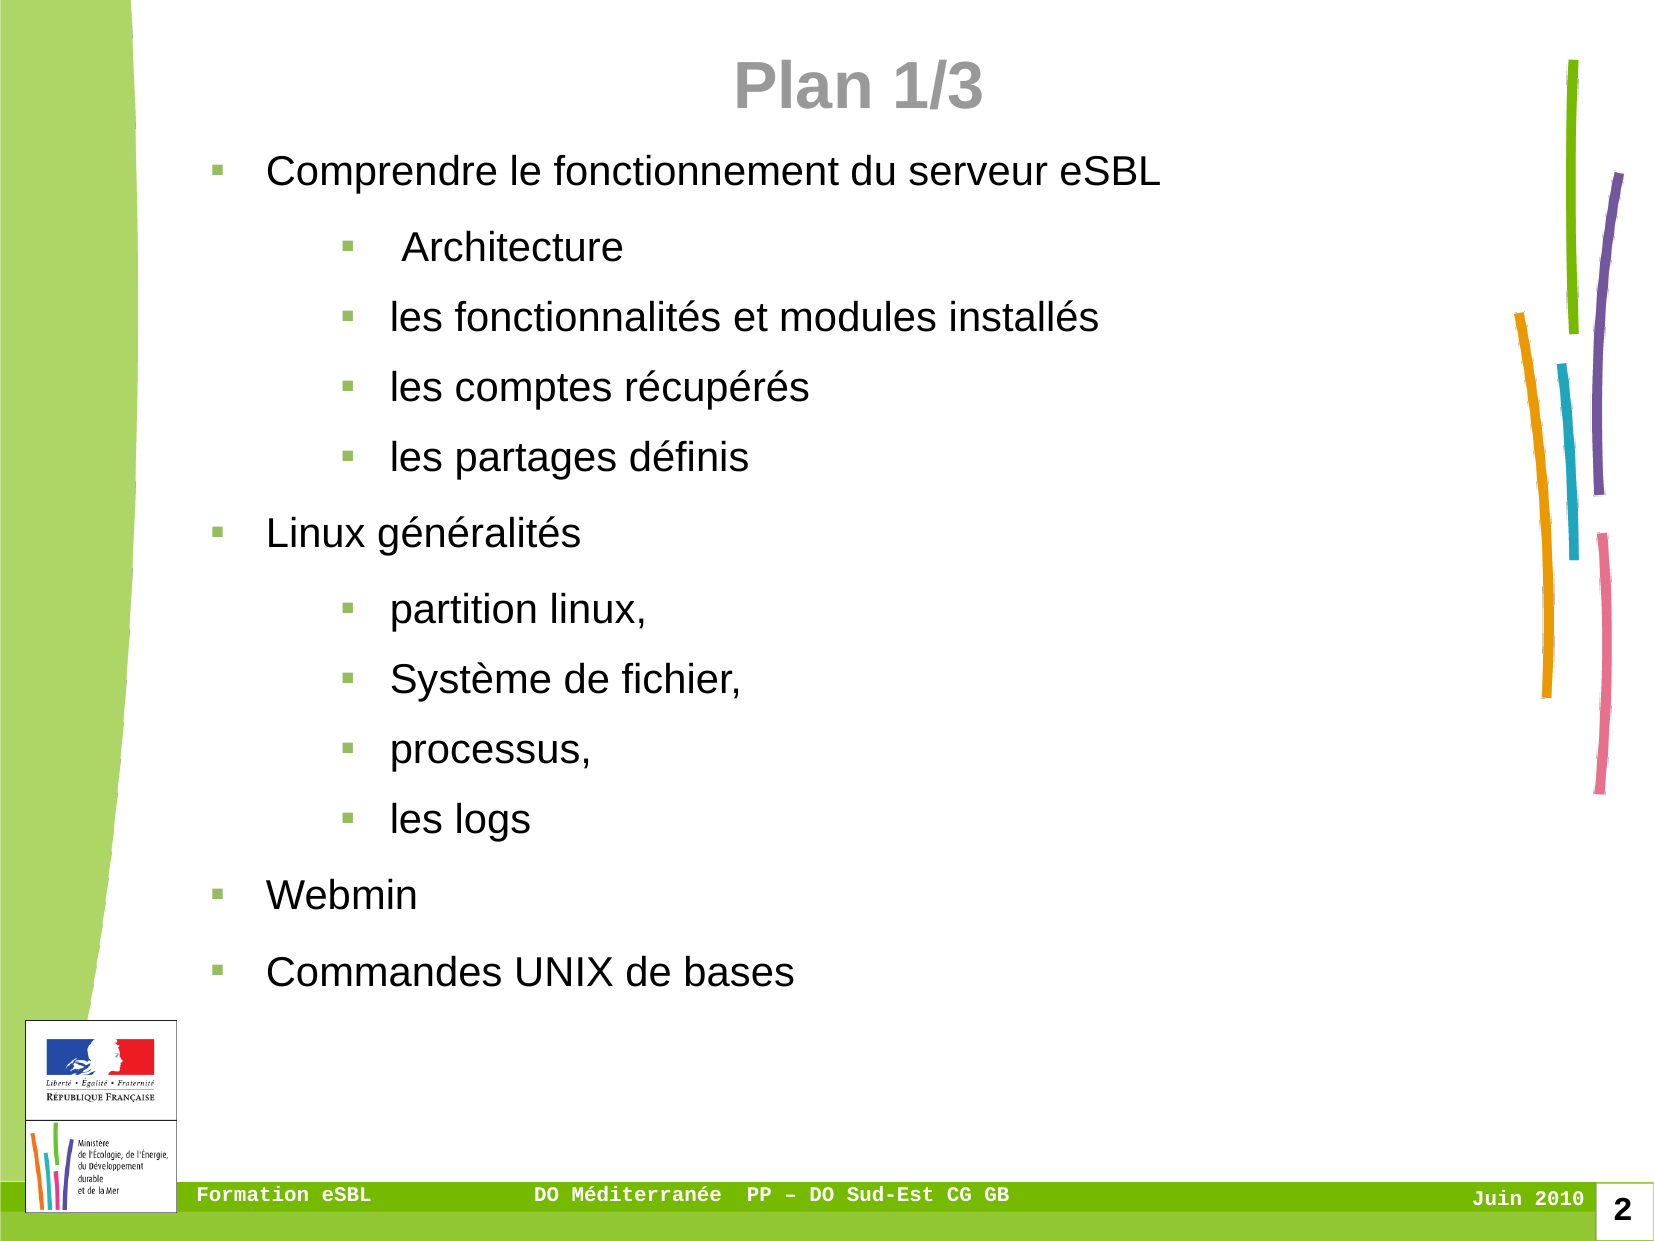

# Plan 1/3
Comprendre le fonctionnement du serveur eSBL
 Architecture
les fonctionnalités et modules installés
les comptes récupérés
les partages définis
Linux généralités
partition linux,
Système de fichier,
processus,
les logs
Webmin
Commandes UNIX de bases
2